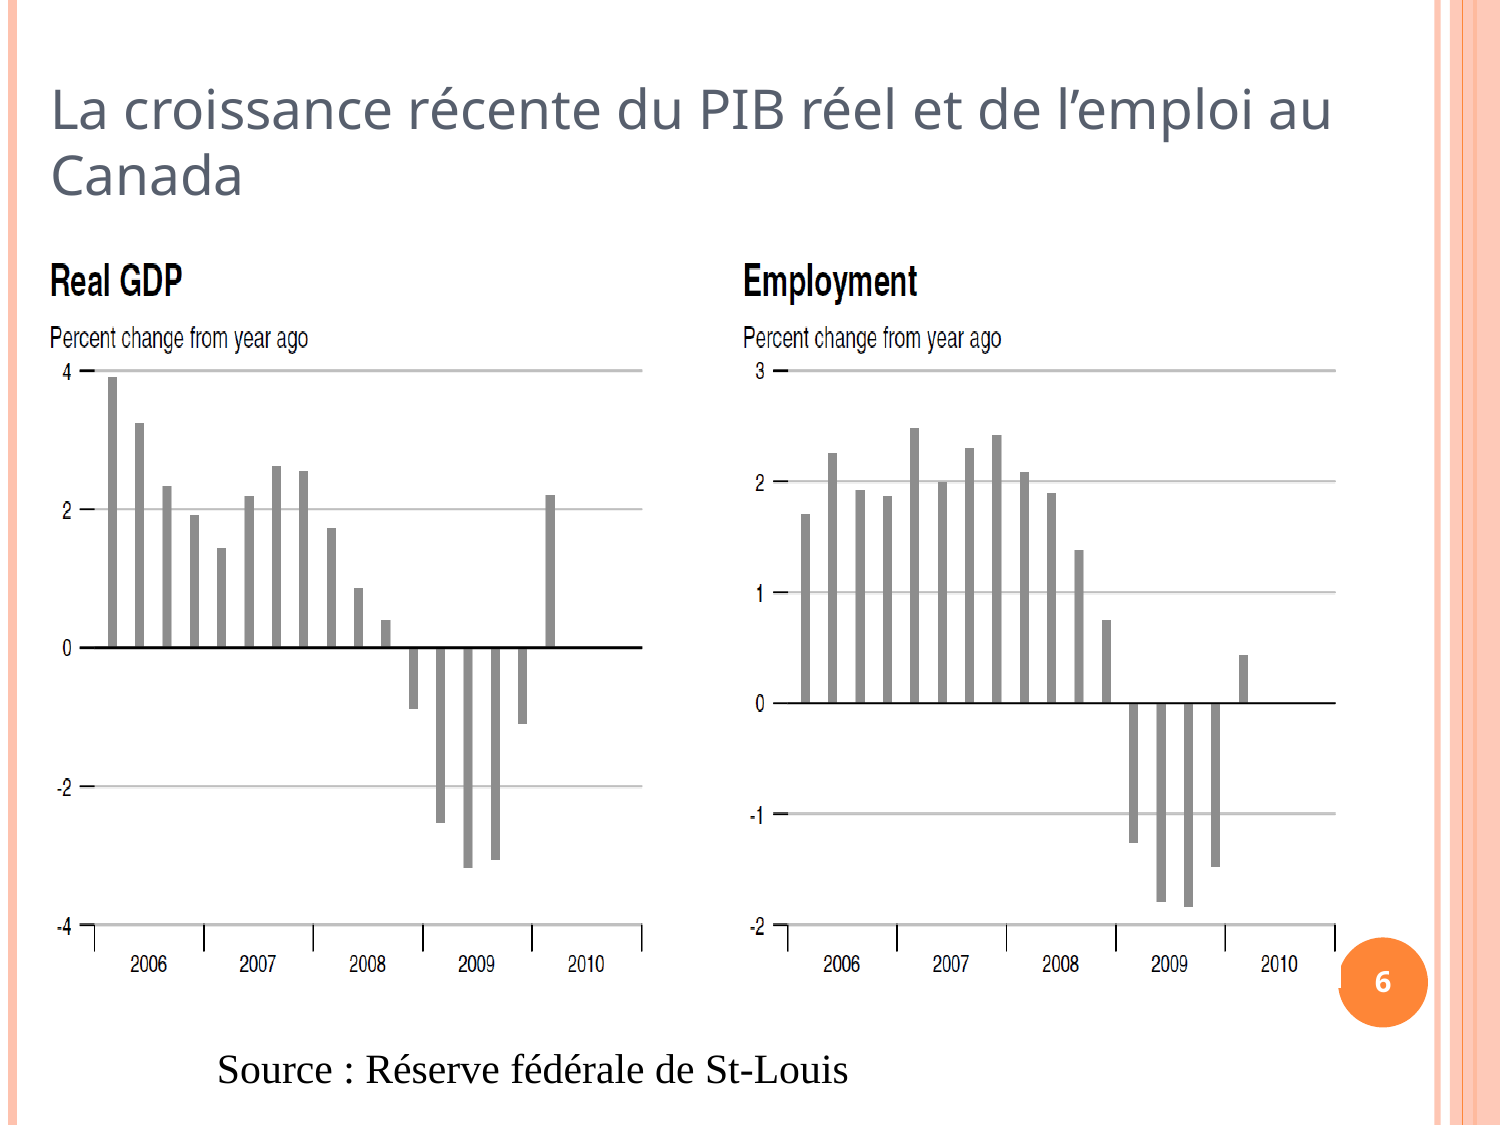

# La croissance récente du PIB réel et de l’emploi au Canada
Source : Réserve fédérale de St-Louis